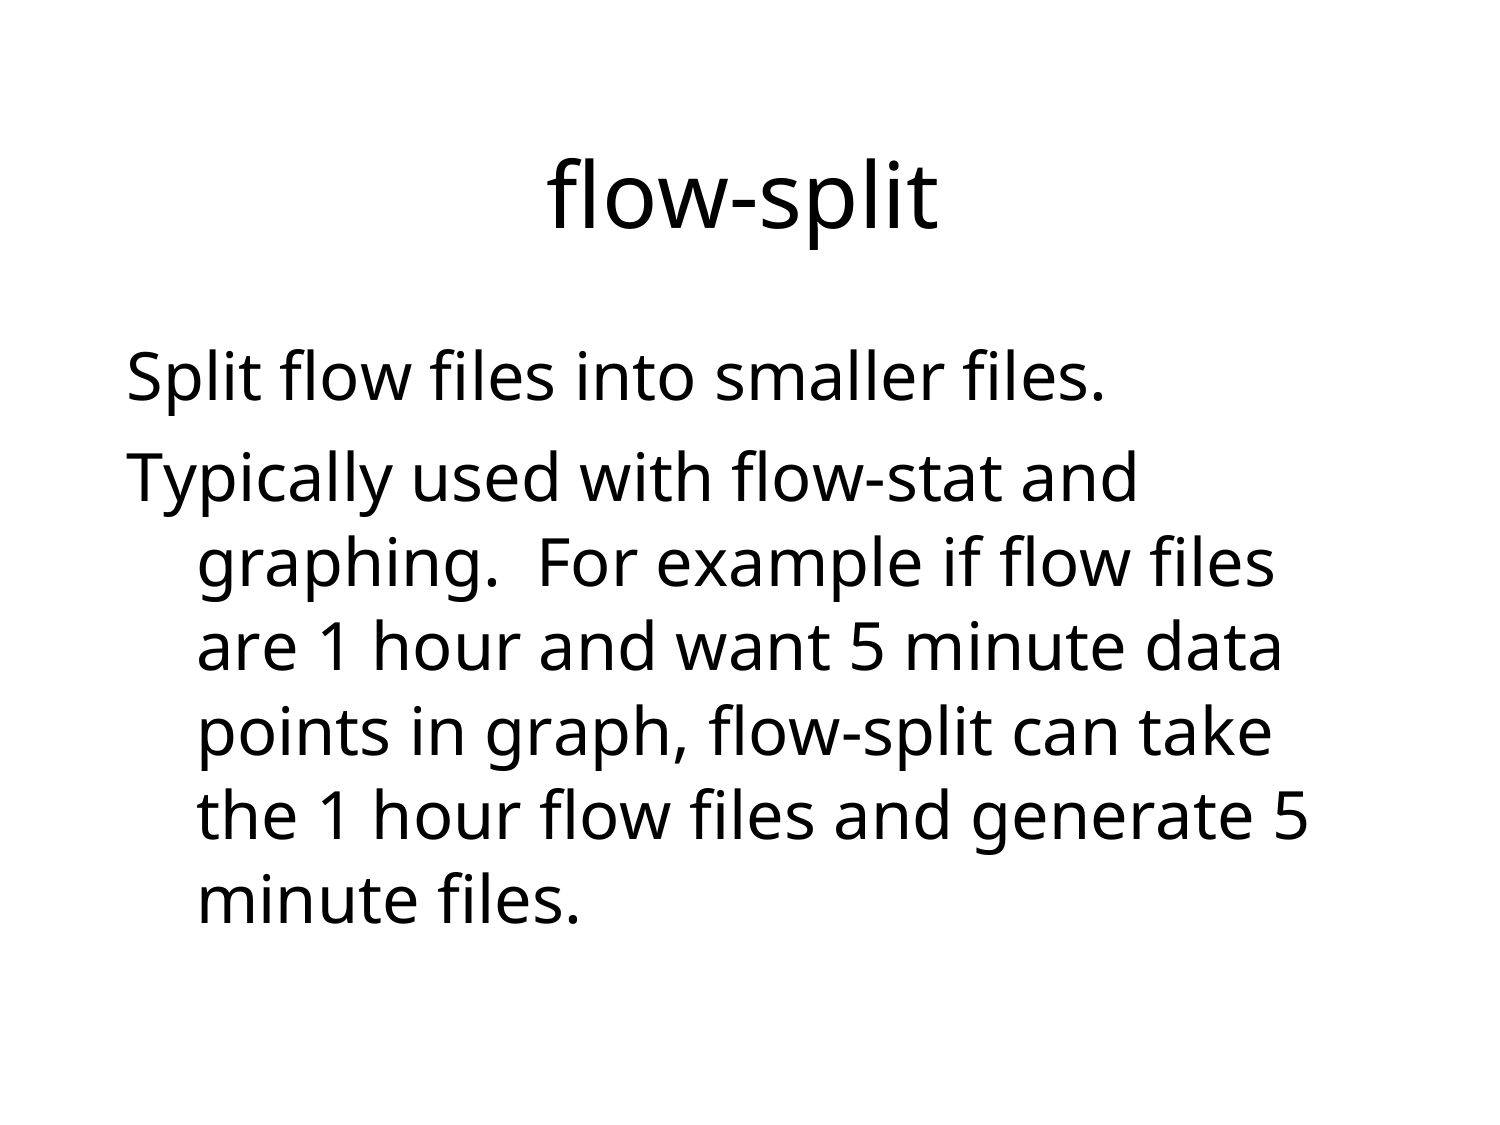

# flow-split
Split flow files into smaller files.
Typically used with flow-stat and graphing. For example if flow files are 1 hour and want 5 minute data points in graph, flow-split can take the 1 hour flow files and generate 5 minute files.